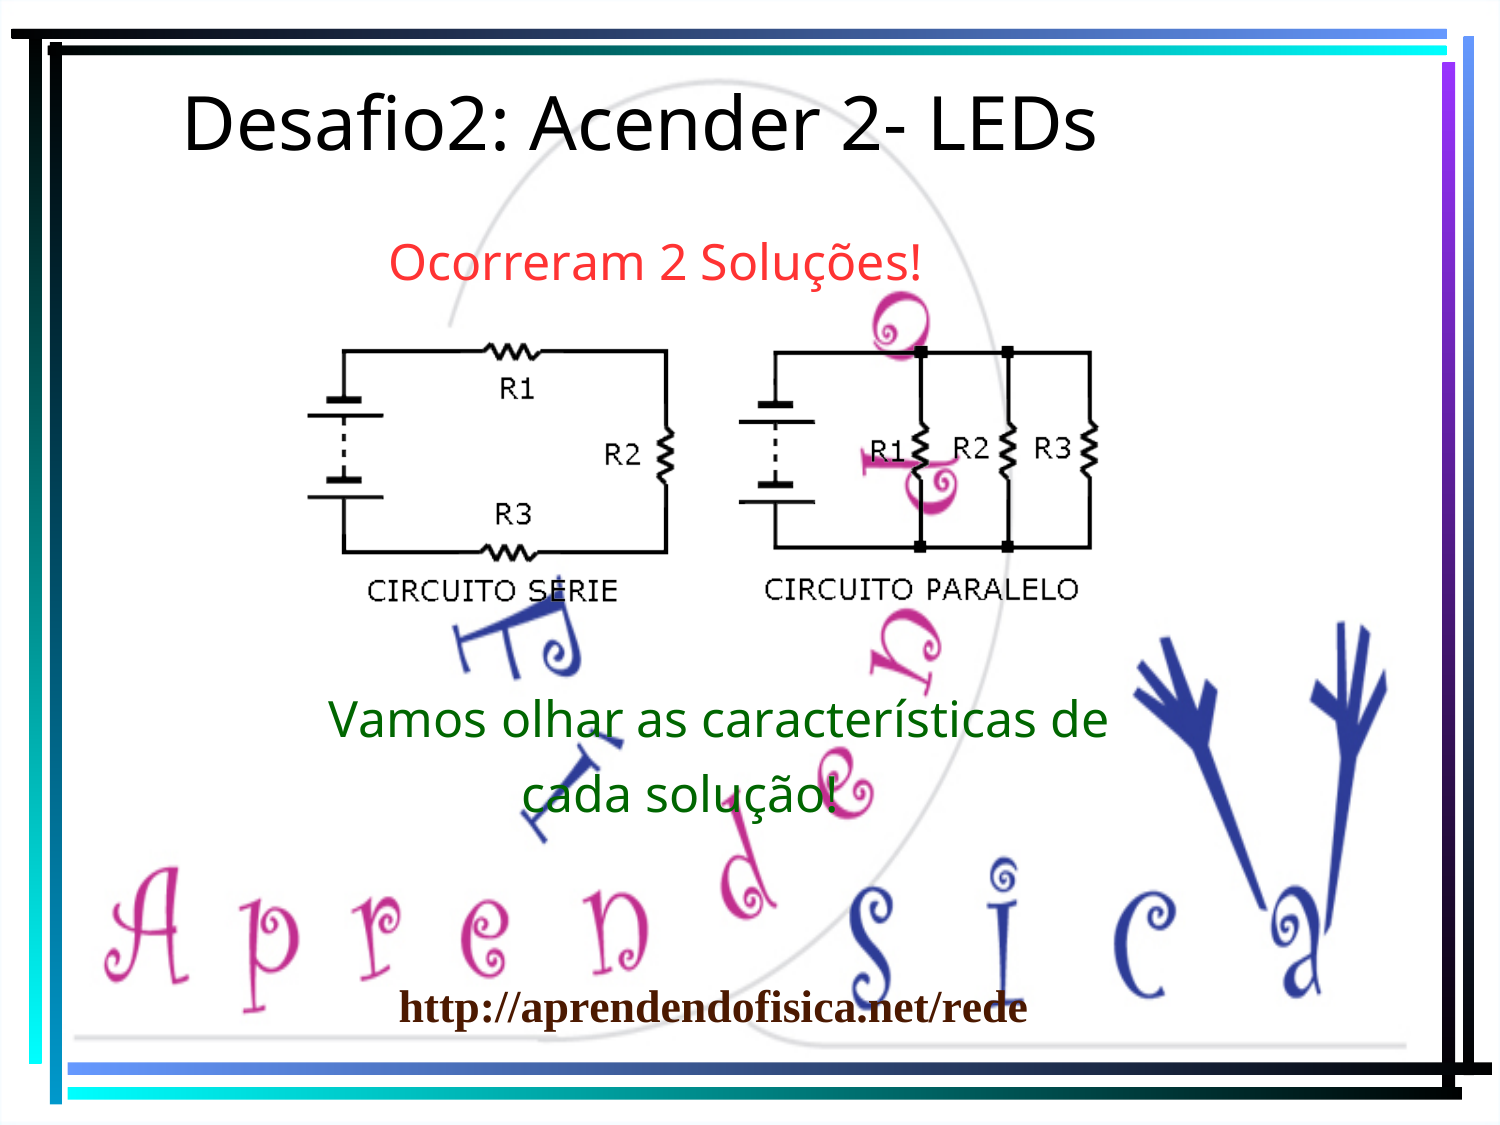

# Desafio2: Acender 2- LEDs
 Ocorreram 2 Soluções!
 Vamos olhar as características de cada solução!
http://aprendendofisica.net/rede